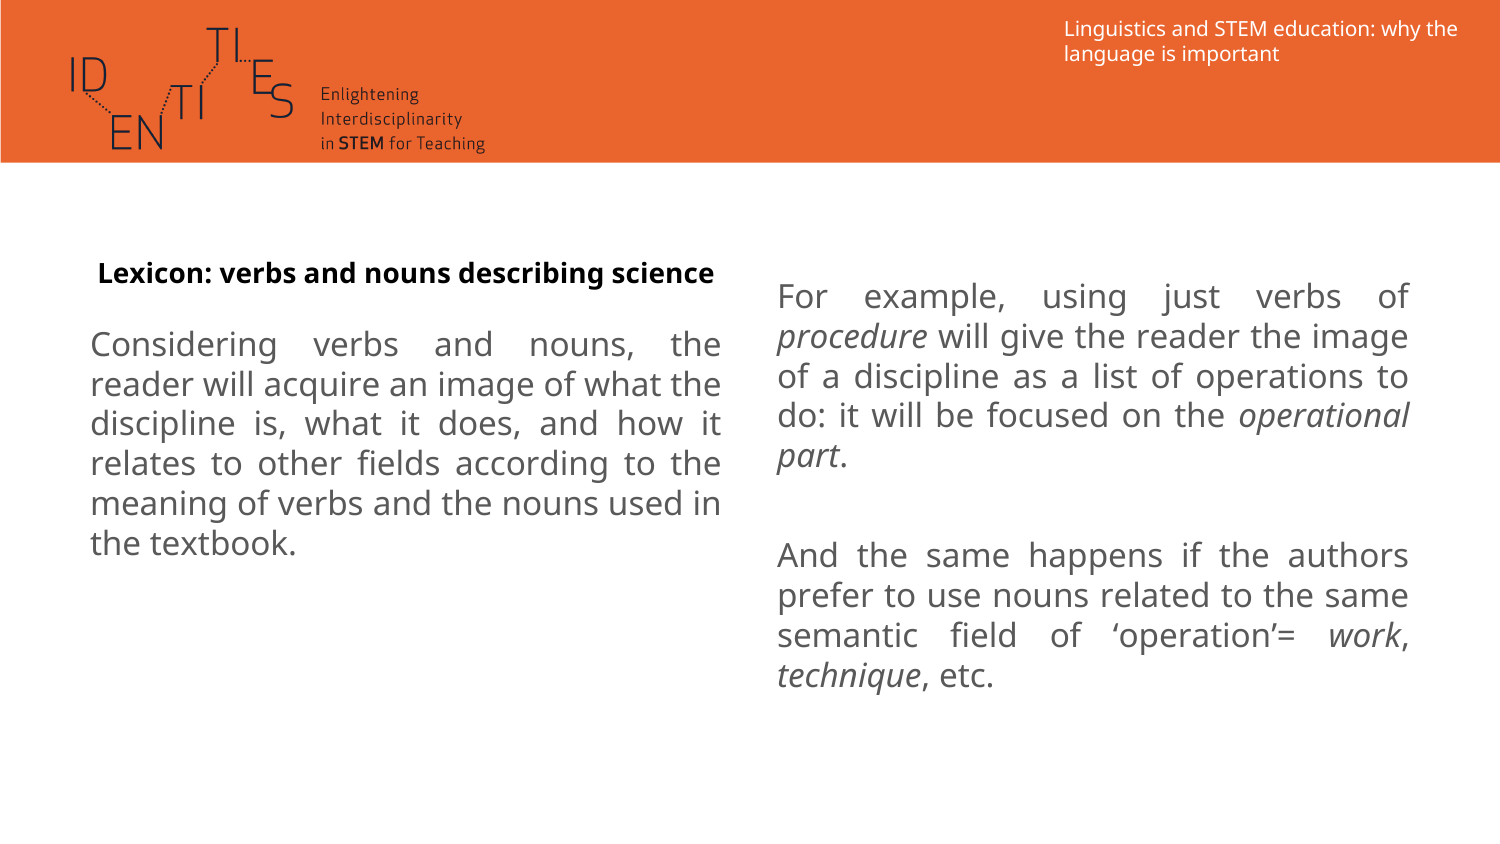

Linguistics and STEM education: why the language is important
#
Lexicon: verbs and nouns describing science
For example, using just verbs of procedure will give the reader the image of a discipline as a list of operations to do: it will be focused on the operational part.
And the same happens if the authors prefer to use nouns related to the same semantic field of ‘operation’= work, technique, etc.
Considering verbs and nouns, the reader will acquire an image of what the discipline is, what it does, and how it relates to other fields according to the meaning of verbs and the nouns used in the textbook.